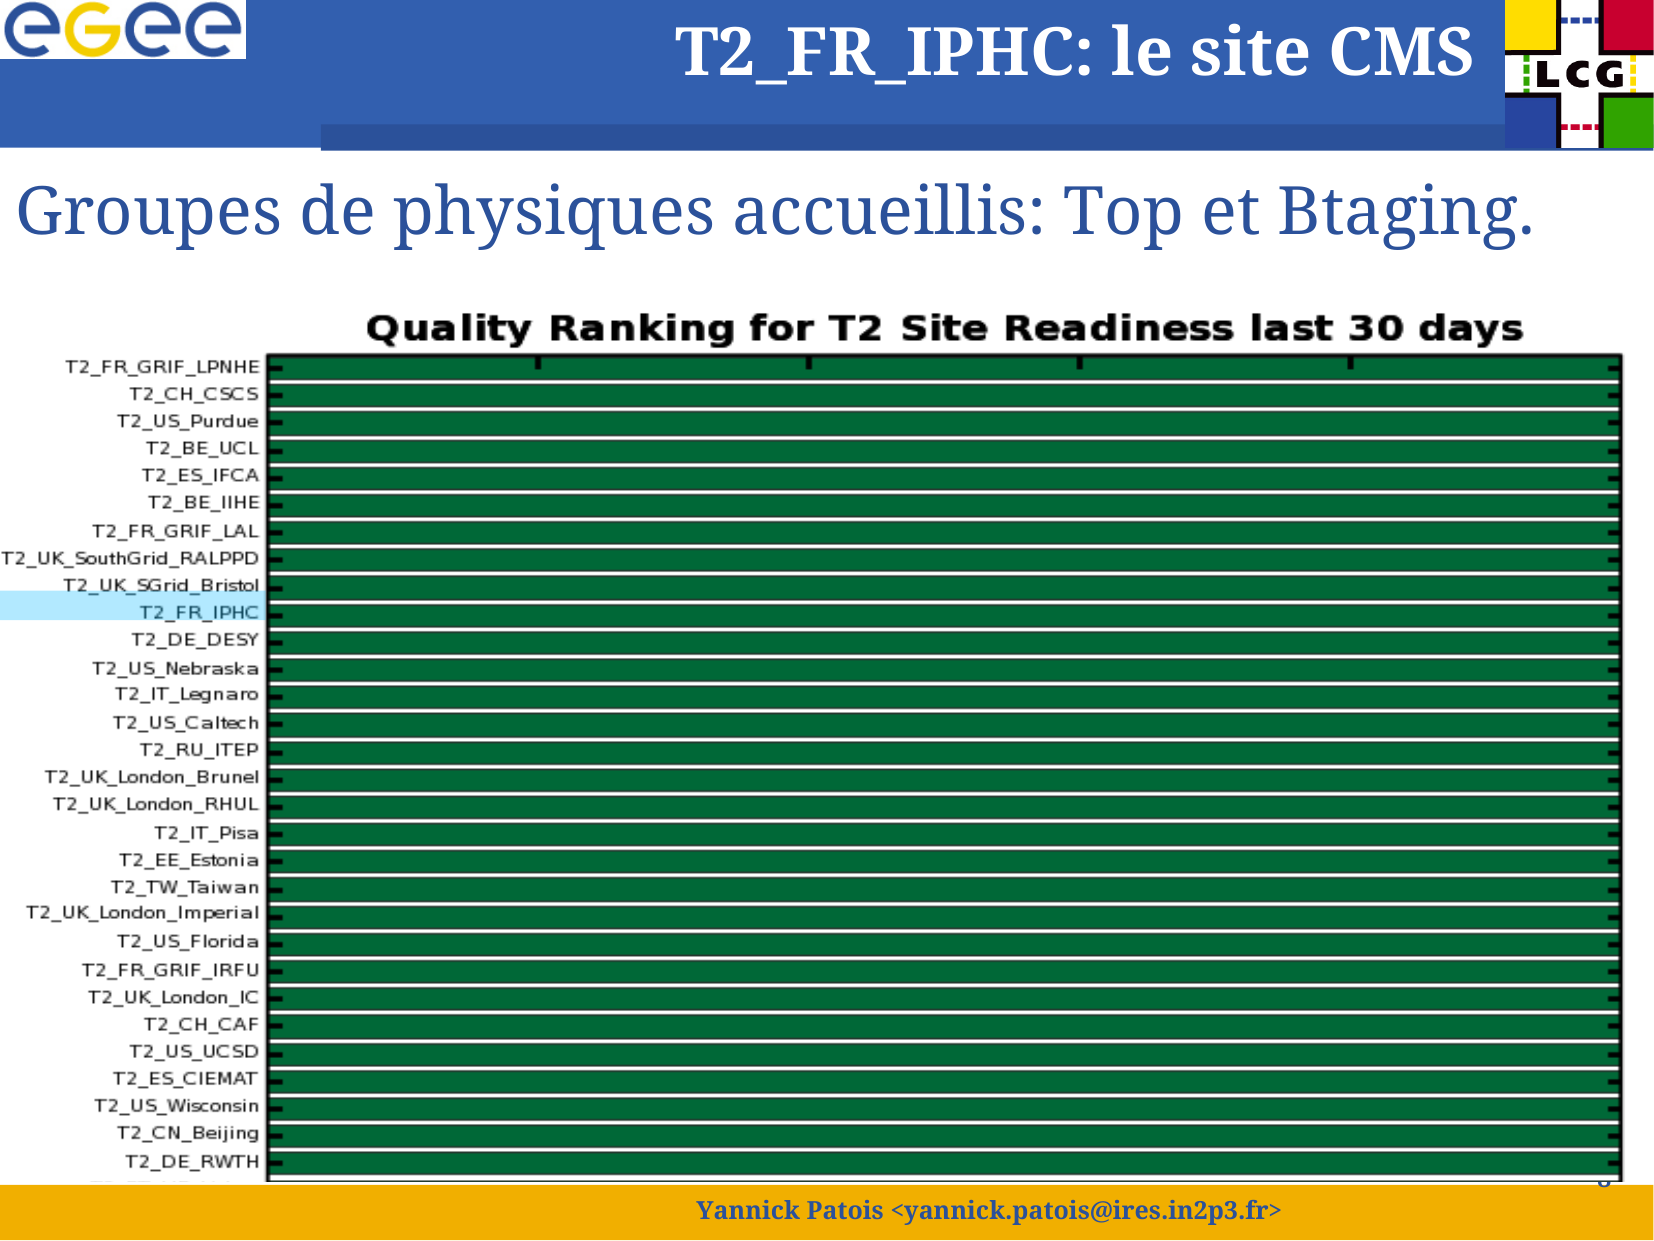

# T2_FR_IPHC: le site CMS
Groupes de physiques accueillis: Top et Btaging.